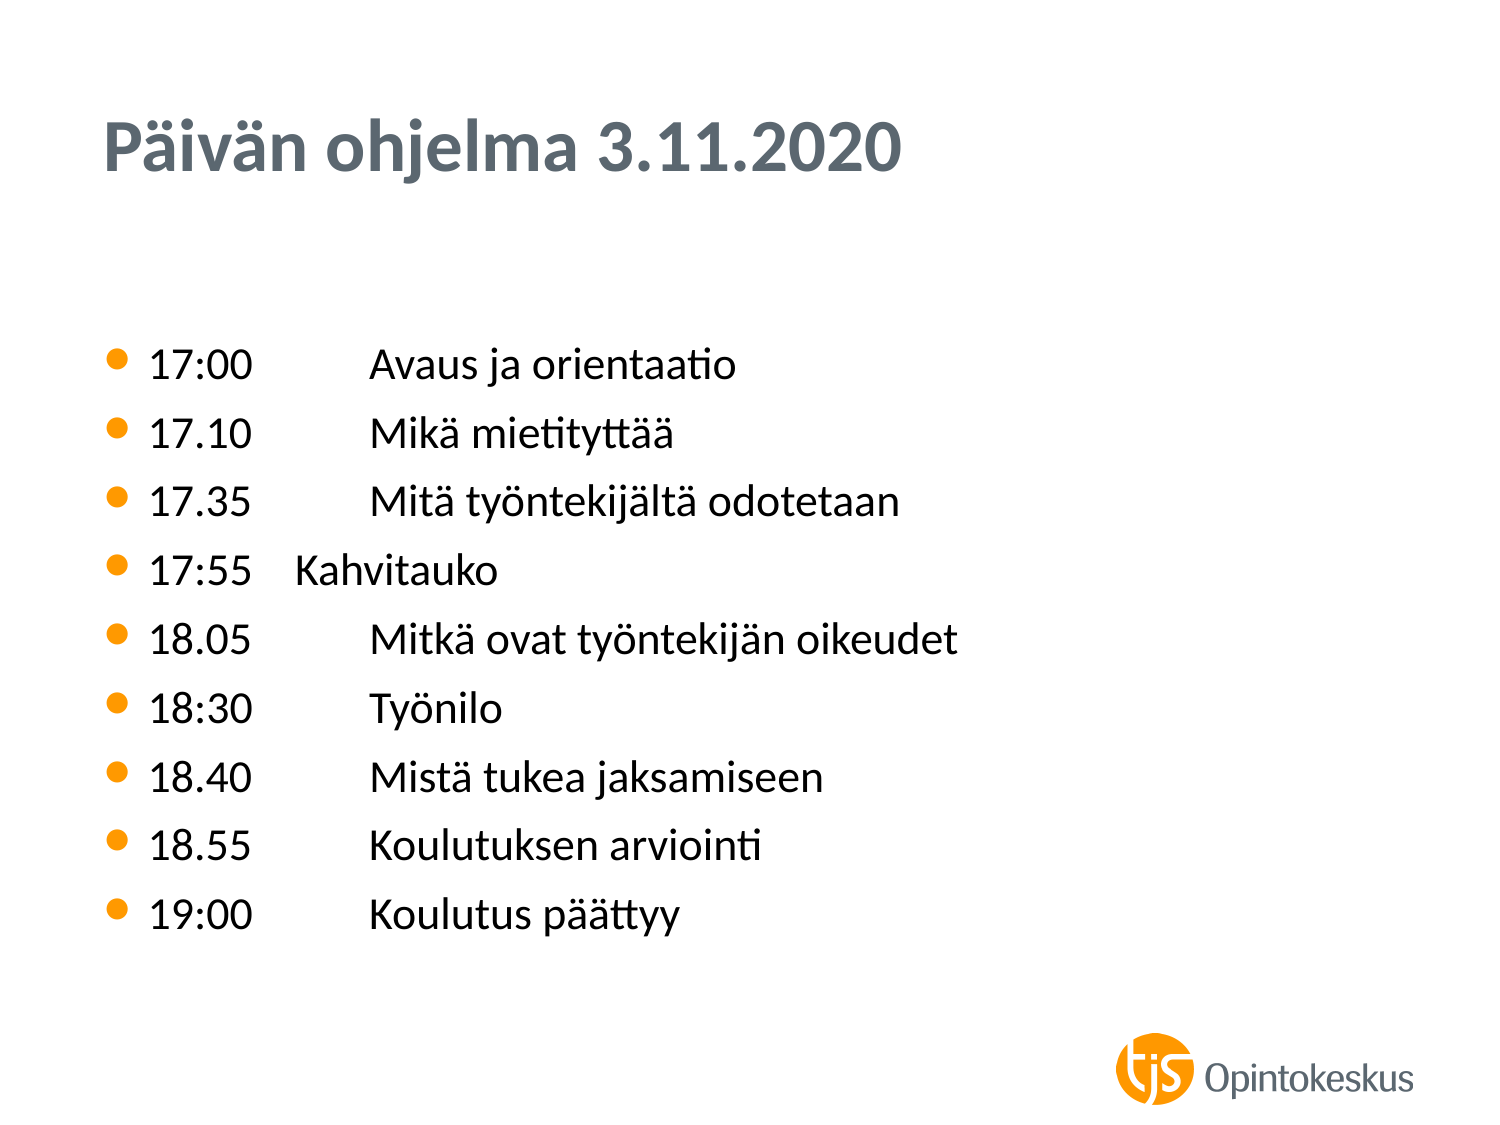

Päivän ohjelma 3.11.2020
# 17:00		Avaus ja orientaatio
17.10		Mikä mietityttää
17.35		Mitä työntekijältä odotetaan
17:55 	Kahvitauko
18.05		Mitkä ovat työntekijän oikeudet
18:30		Työnilo
18.40		Mistä tukea jaksamiseen
18.55		Koulutuksen arviointi
19:00		Koulutus päättyy